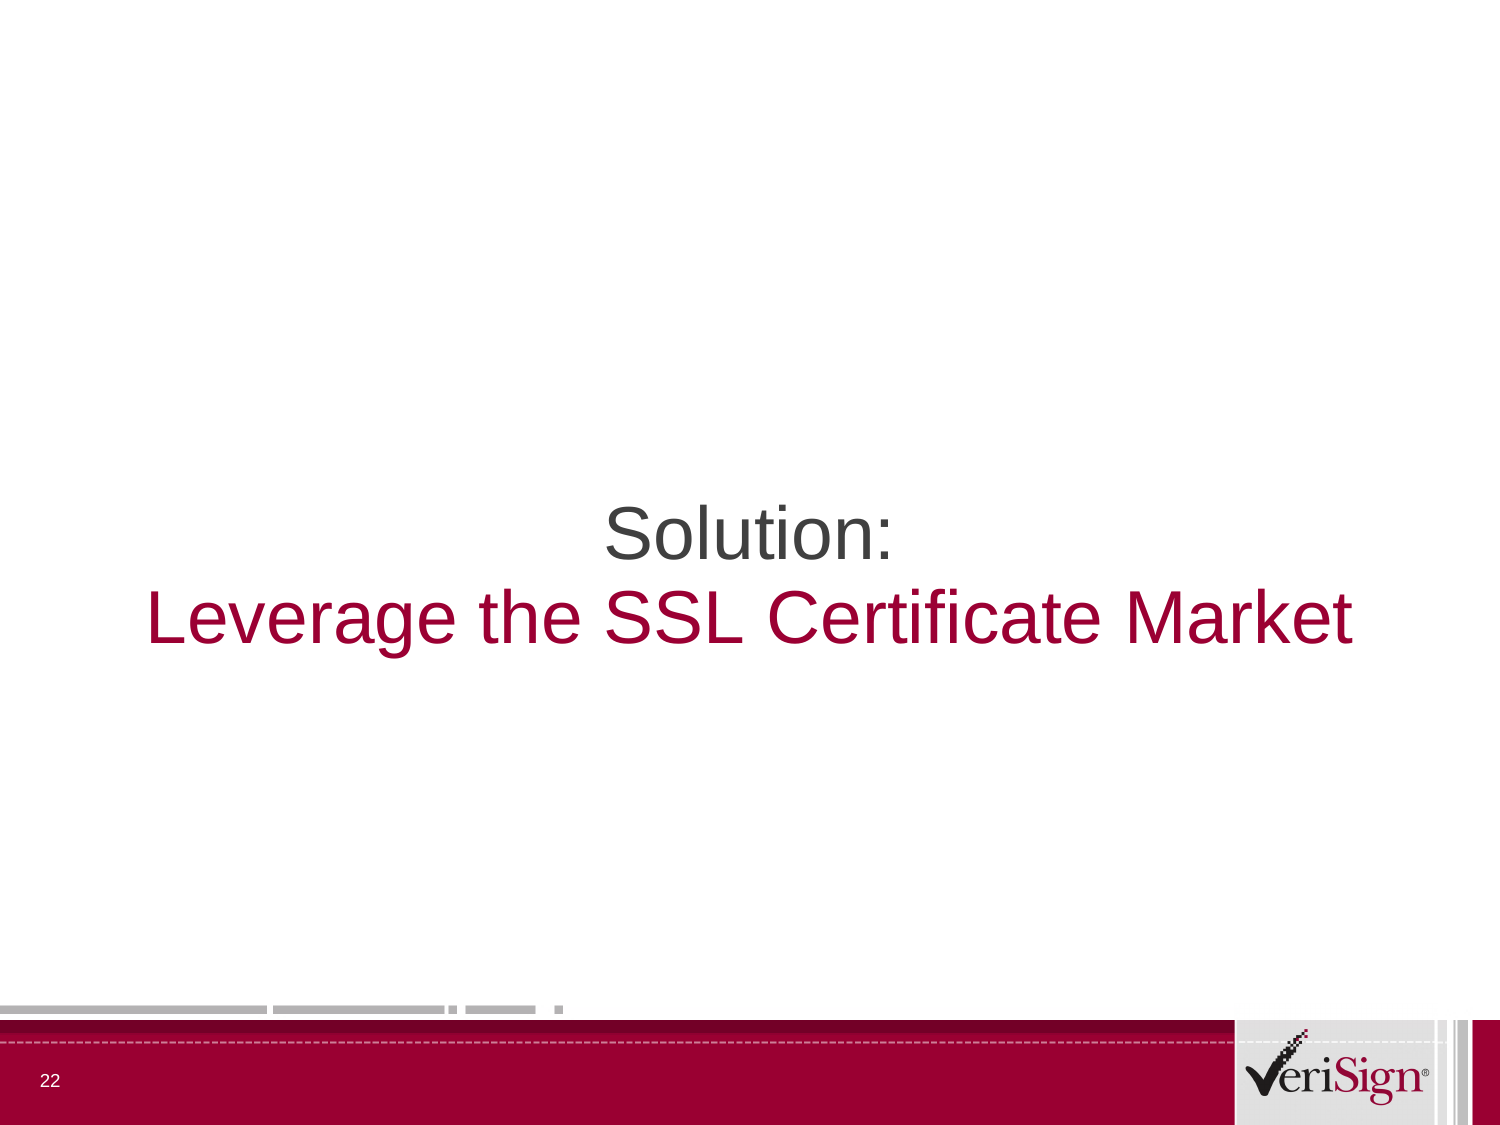

# Solution: Leverage the SSL Certificate Market
22